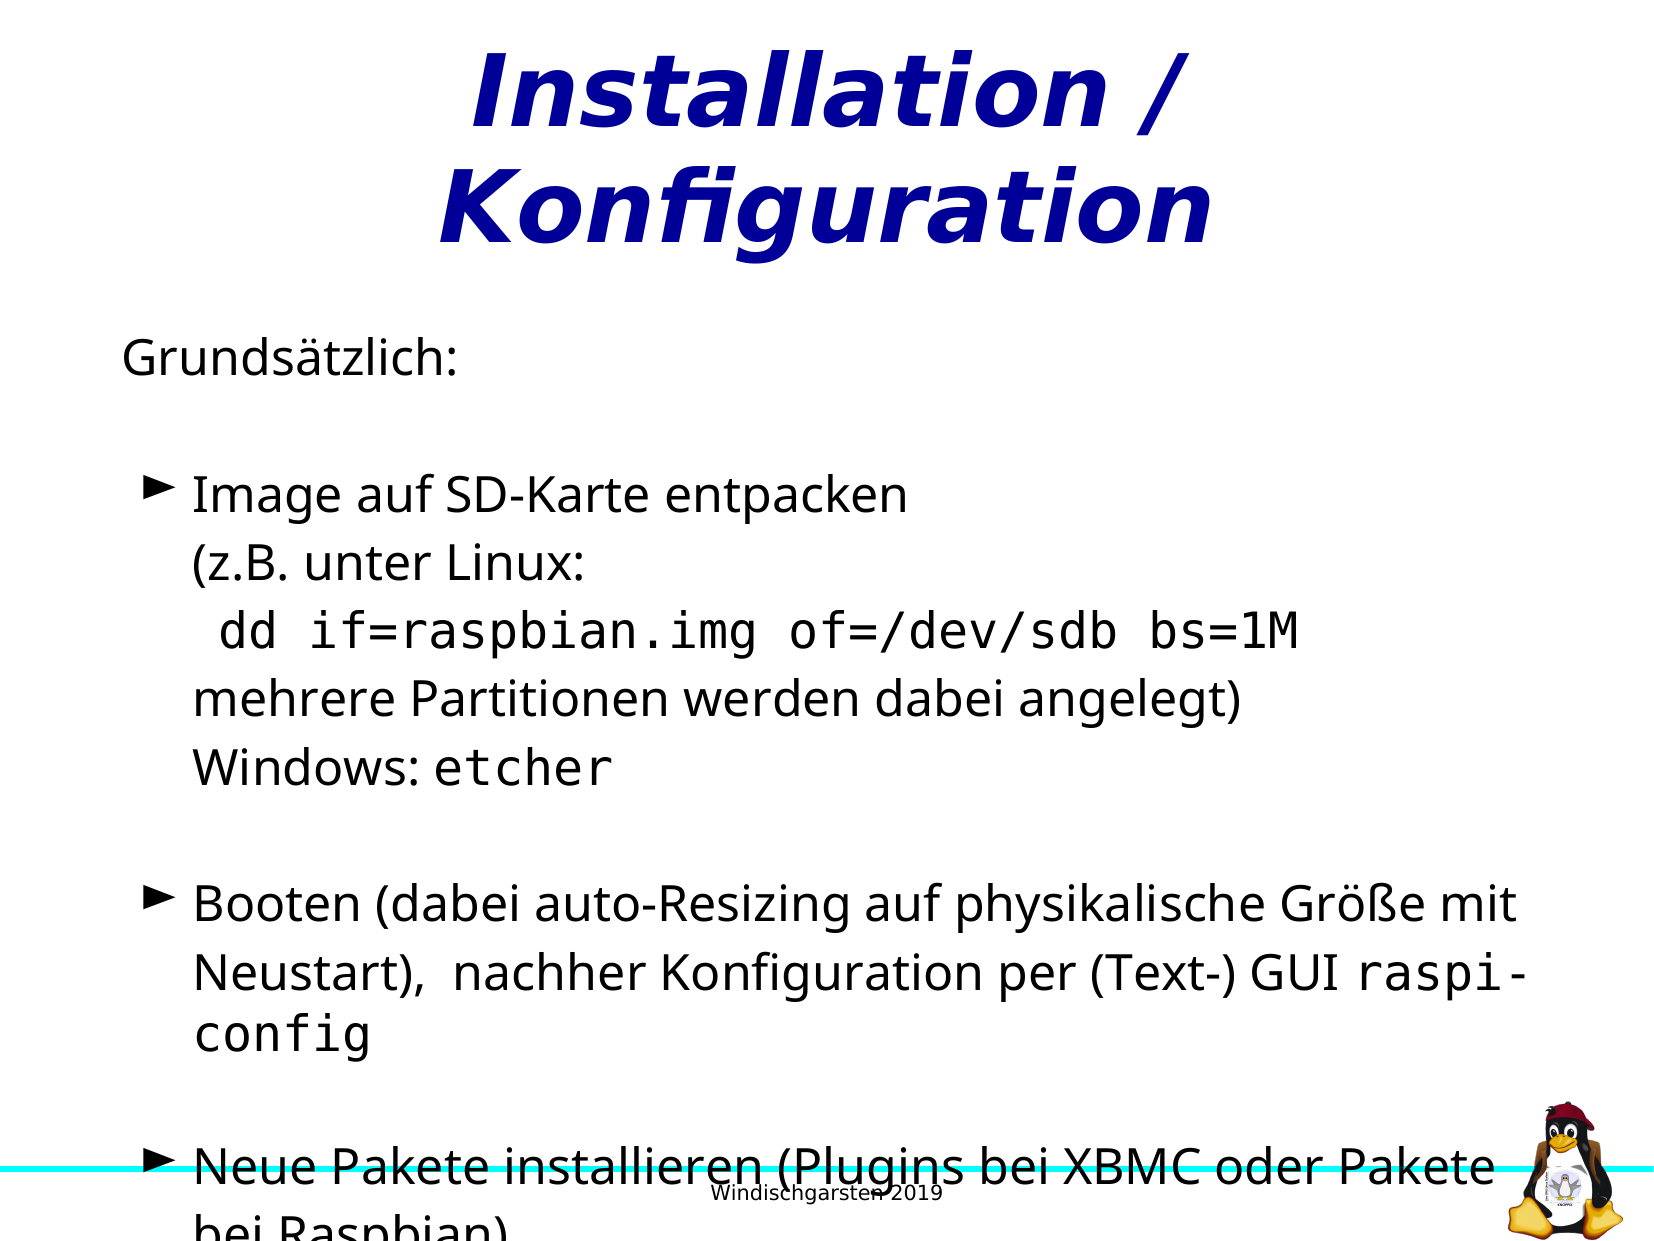

# Installation / Konfiguration
Grundsätzlich:
Image auf SD-Karte entpacken
(z.B. unter Linux:
 dd if=raspbian.img of=/dev/sdb bs=1M
mehrere Partitionen werden dabei angelegt)
Windows: etcher
Booten (dabei auto-Resizing auf physikalische Größe mit Neustart), nachher Konfiguration per (Text-) GUI raspi-config
Neue Pakete installieren (Plugins bei XBMC oder Pakete bei Raspbian)